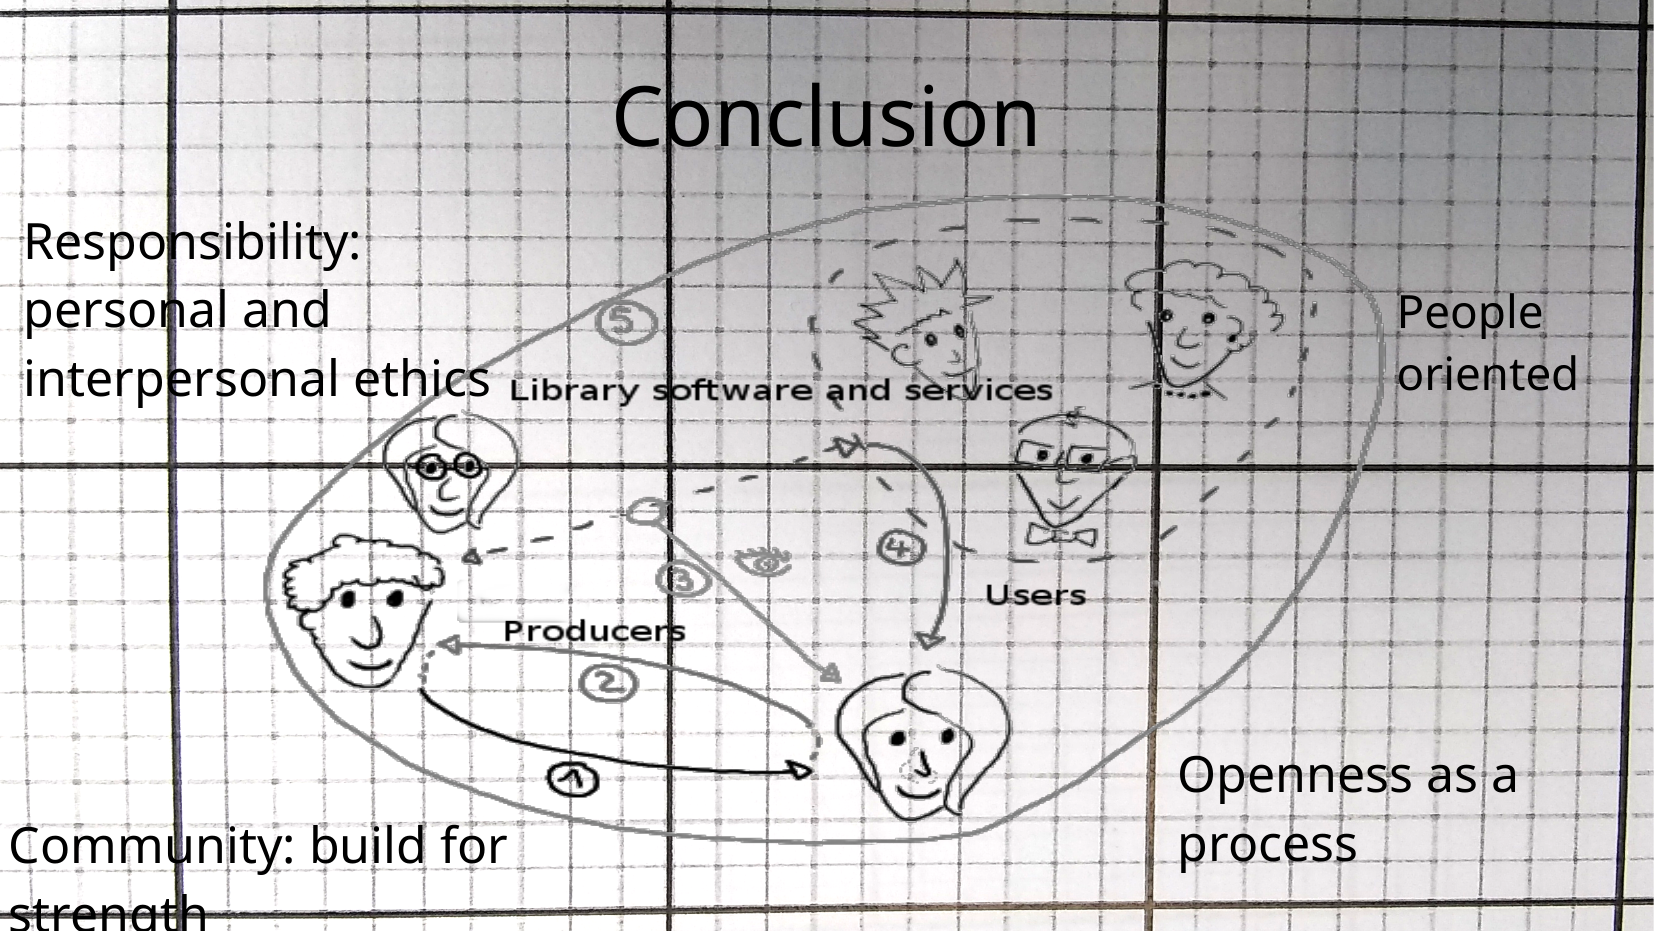

# Conclusion
Responsibility: personal and interpersonal ethics
People oriented
Openness as a process
Community: build for strength